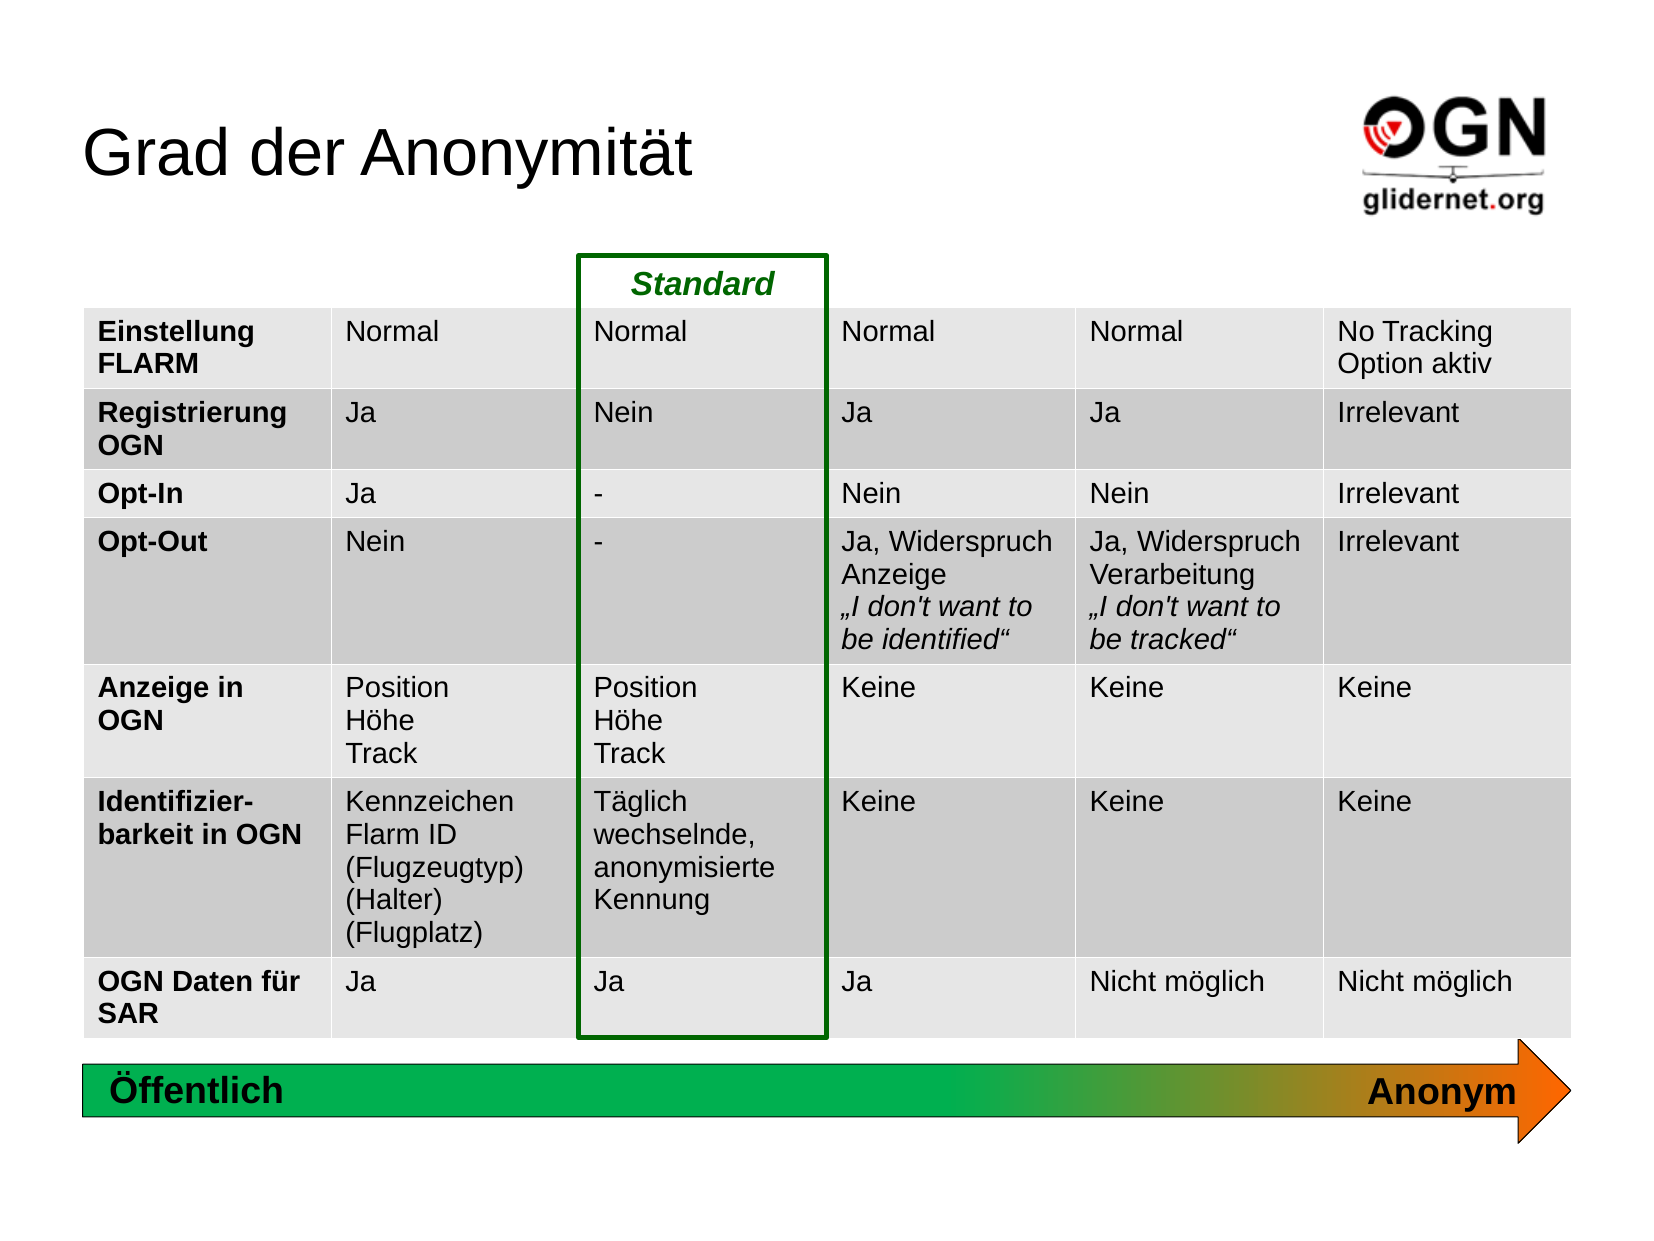

# Grad der Anonymität
Standard
| Einstellung FLARM | Normal | Normal | Normal | Normal | No Tracking Option aktiv |
| --- | --- | --- | --- | --- | --- |
| Registrierung OGN | Ja | Nein | Ja | Ja | Irrelevant |
| Opt-In | Ja | - | Nein | Nein | Irrelevant |
| Opt-Out | Nein | - | Ja, Widerspruch Anzeige „I don't want to be identified“ | Ja, Widerspruch Verarbeitung „I don't want to be tracked“ | Irrelevant |
| Anzeige in OGN | Position Höhe Track | Position Höhe Track | Keine | Keine | Keine |
| Identifizier-barkeit in OGN | Kennzeichen Flarm ID (Flugzeugtyp) (Halter) (Flugplatz) | Täglich wechselnde, anonymisierte Kennung | Keine | Keine | Keine |
| OGN Daten für SAR | Ja | Ja | Ja | Nicht möglich | Nicht möglich |
Öffentlich
Anonym